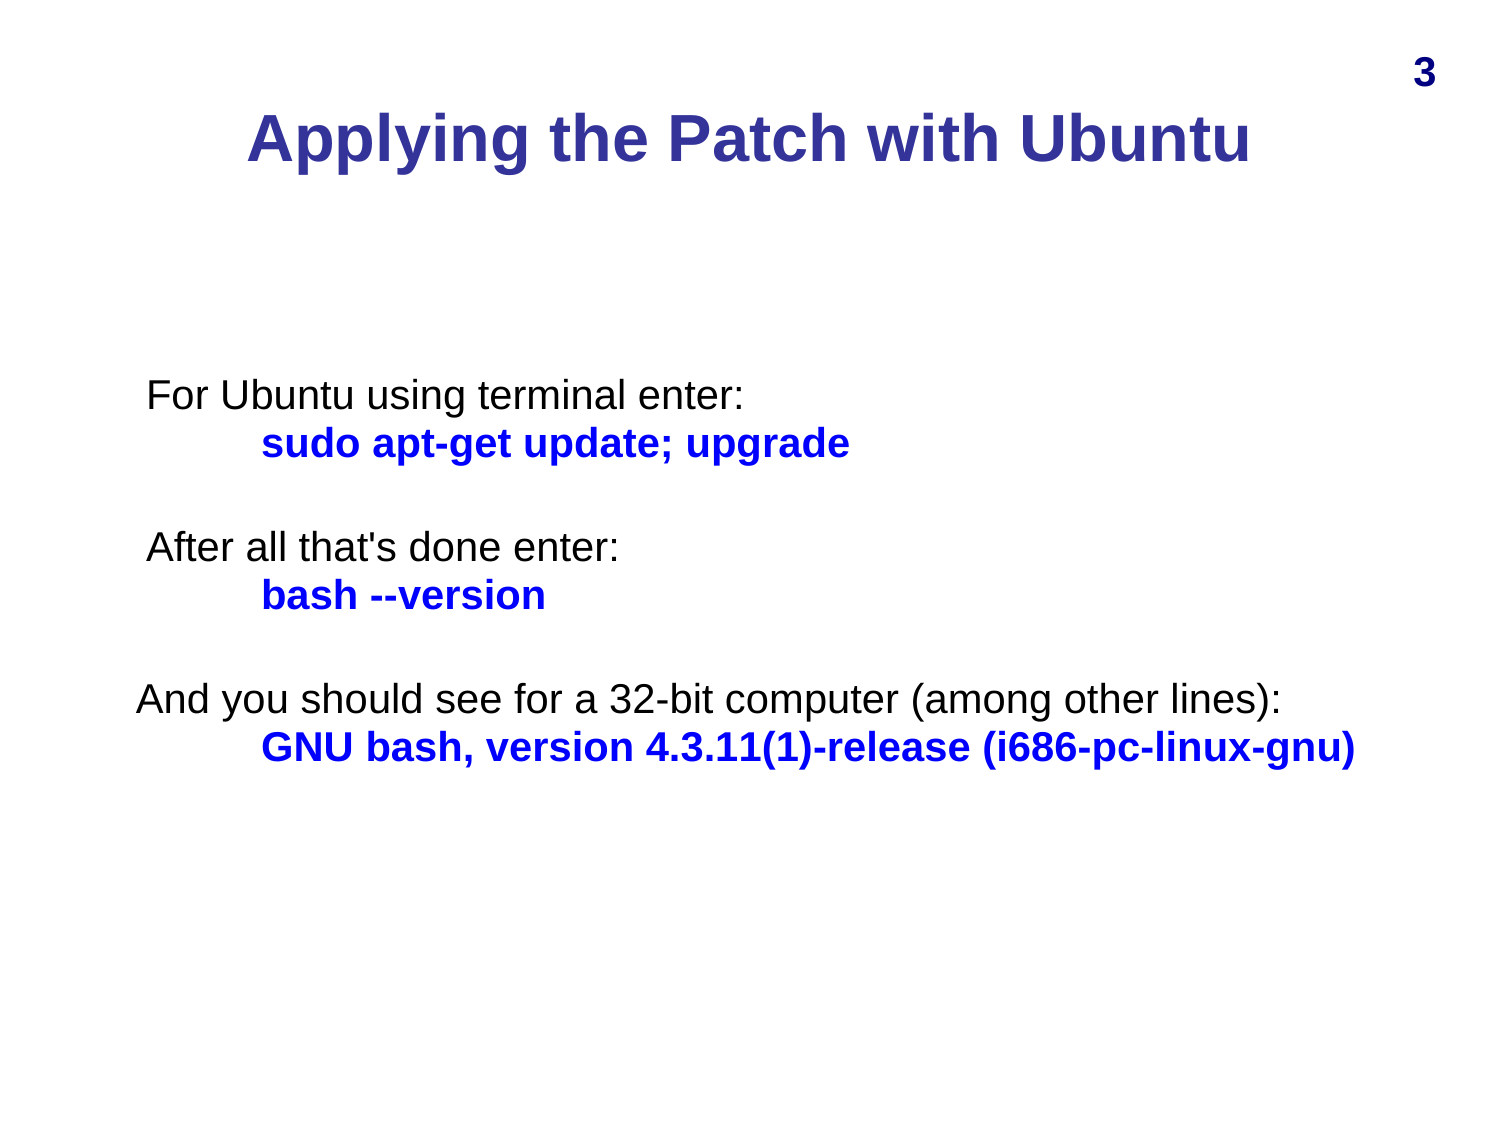

3
# Applying the Patch with Ubuntu
For Ubuntu using terminal enter:
 sudo apt-get update; upgrade
After all that's done enter:
 bash --version
 And you should see for a 32-bit computer (among other lines):
 GNU bash, version 4.3.11(1)-release (i686-pc-linux-gnu)